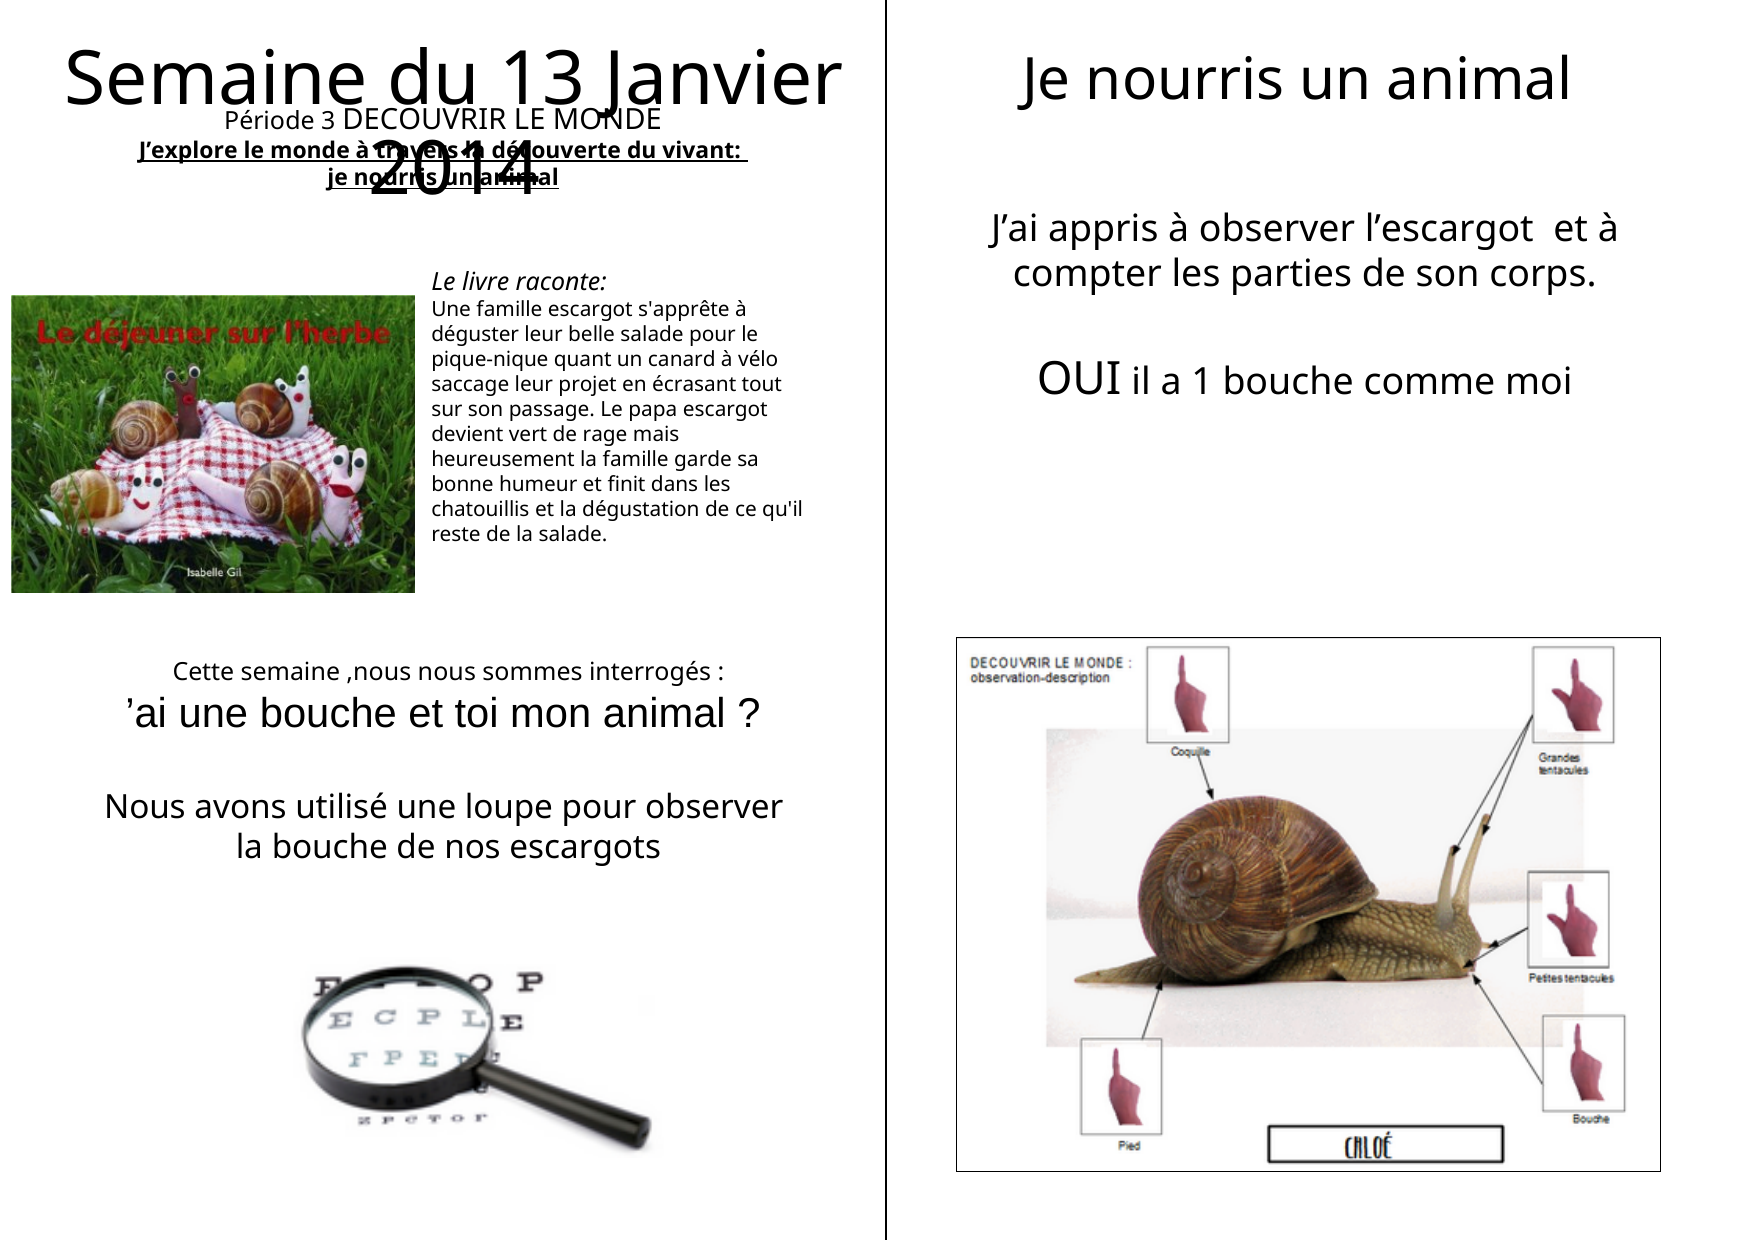

Semaine du 13 Janvier 2014
Je nourris un animal
Période 3 DECOUVRIR LE MONDE
J’explore le monde à travers la découverte du vivant:
je nourris un animal
J’ai appris à observer l’escargot et à compter les parties de son corps.
OUI il a 1 bouche comme moi
Le livre raconte:
Une famille escargot s'apprête à déguster leur belle salade pour le pique-nique quant un canard à vélo saccage leur projet en écrasant tout sur son passage. Le papa escargot devient vert de rage mais heureusement la famille garde sa bonne humeur et finit dans les chatouillis et la dégustation de ce qu'il reste de la salade.
Cette semaine ,nous nous sommes interrogés :
’ai une bouche et toi mon animal ?
Nous avons utilisé une loupe pour observer
la bouche de nos escargots